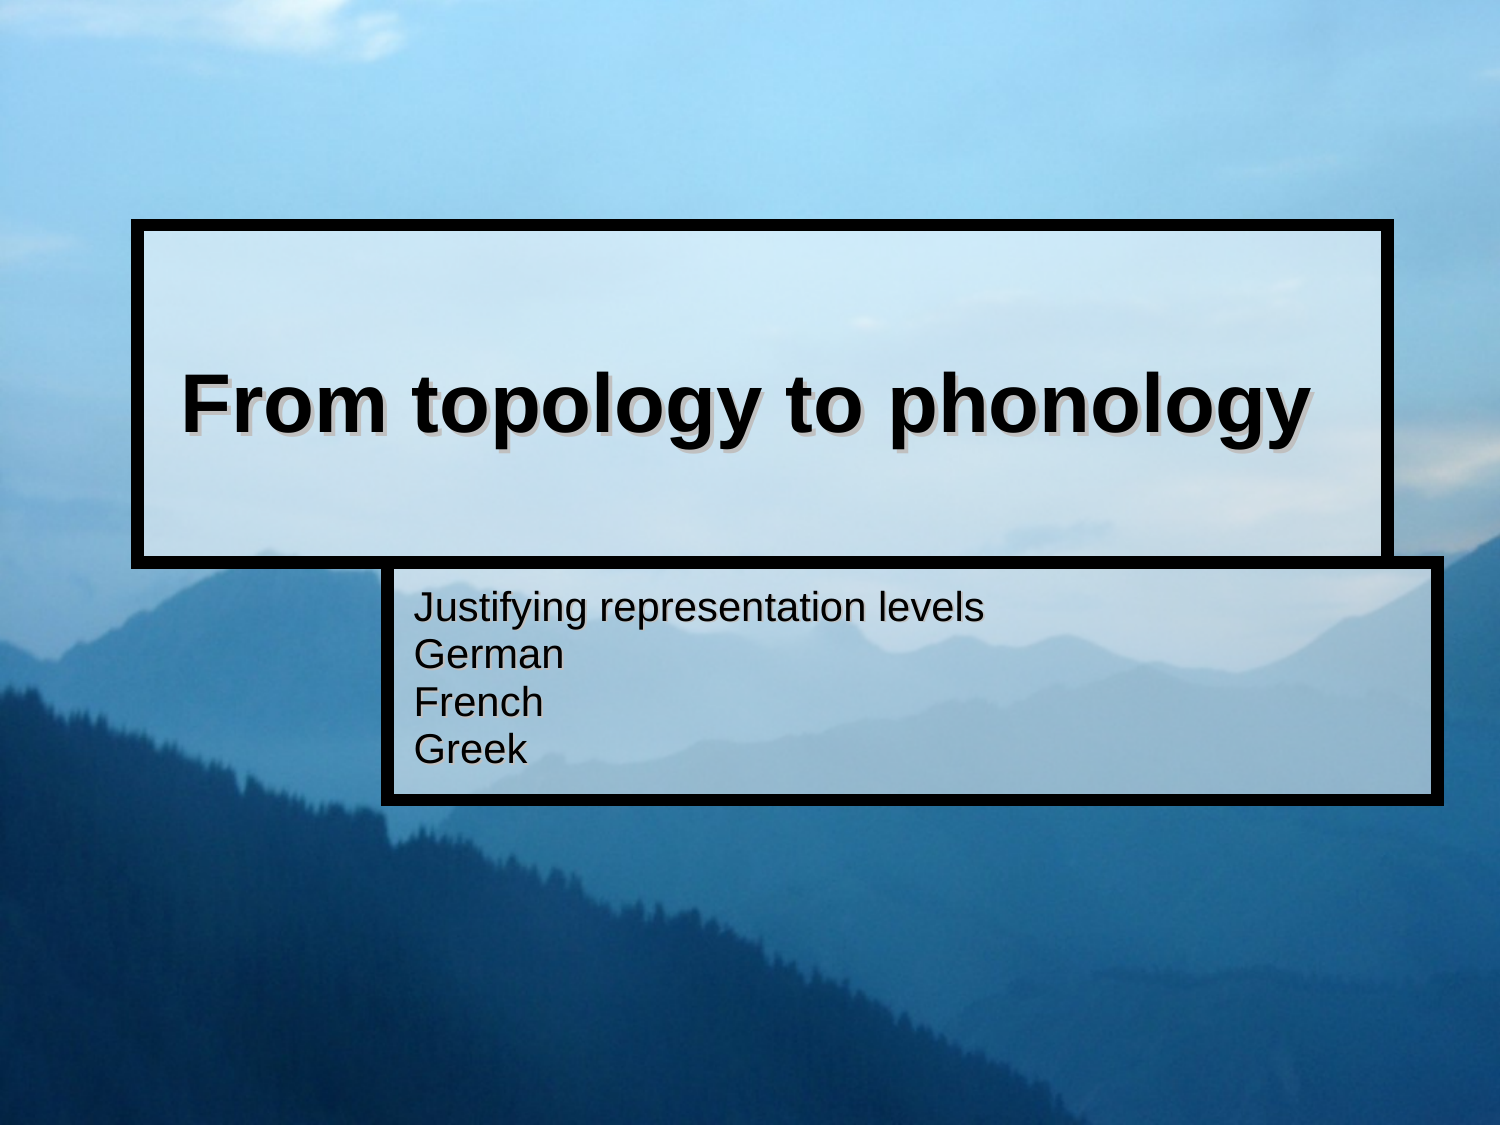

# From topology to phonology
 Justifying representation levels
 German
 French
 Greek